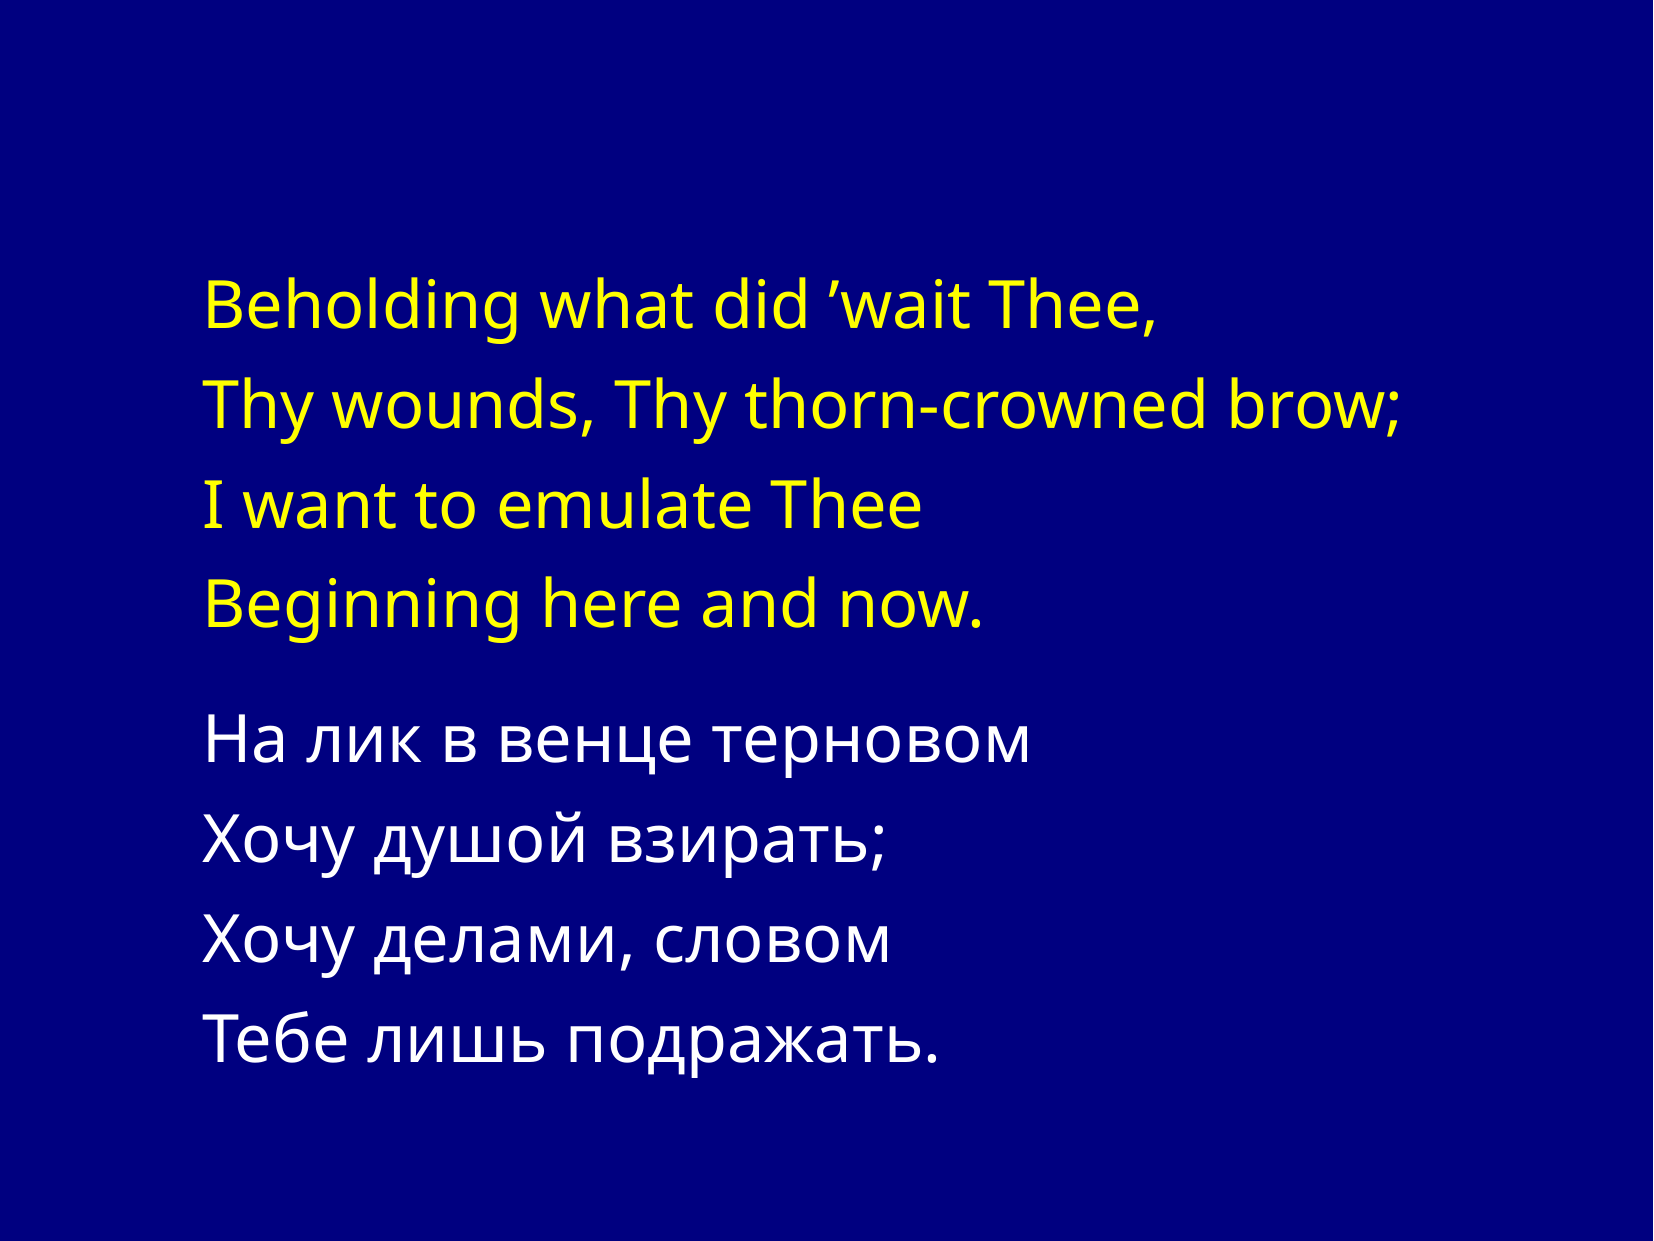

Beholding what did ’wait Thee,
	Thy wounds, Thy thorn-crowned brow;
	I want to emulate Thee
	Beginning here and now.
	На лик в венце терновом
	Хочу душой взирать;
	Хочу делами, словом
	Тебе лишь подражать.